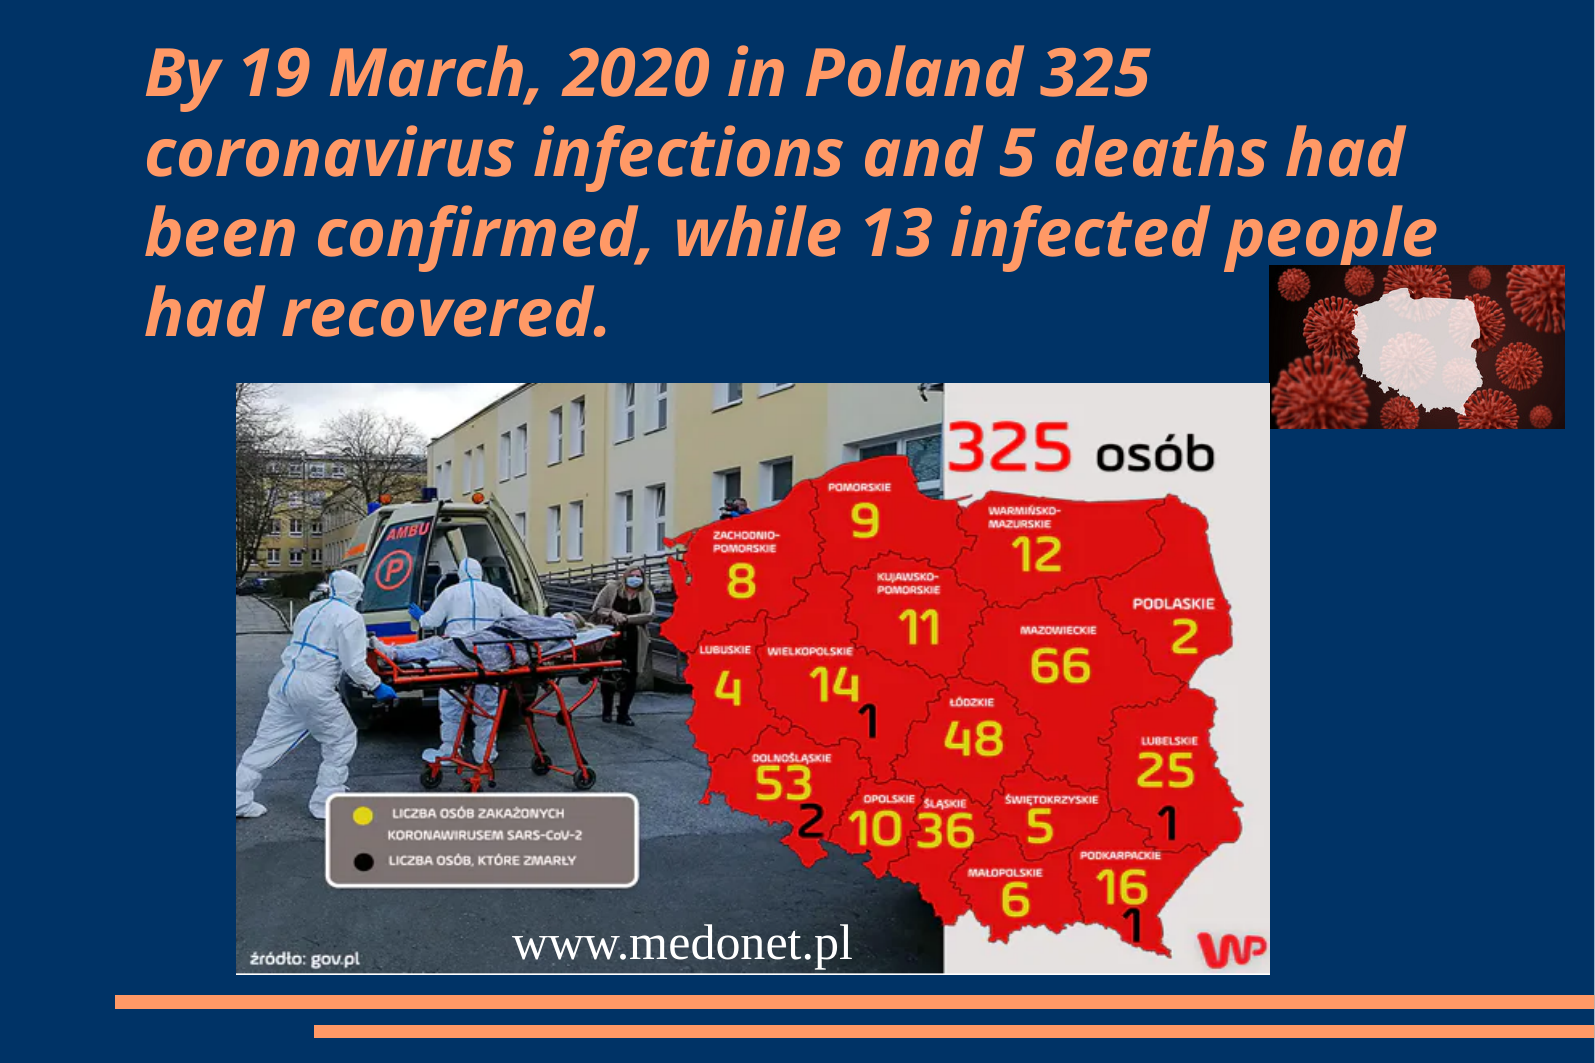

# By 19 March, 2020 in Poland 325 coronavirus infections and 5 deaths had been confirmed, while 13 infected people had recovered.
www.medonet.pl